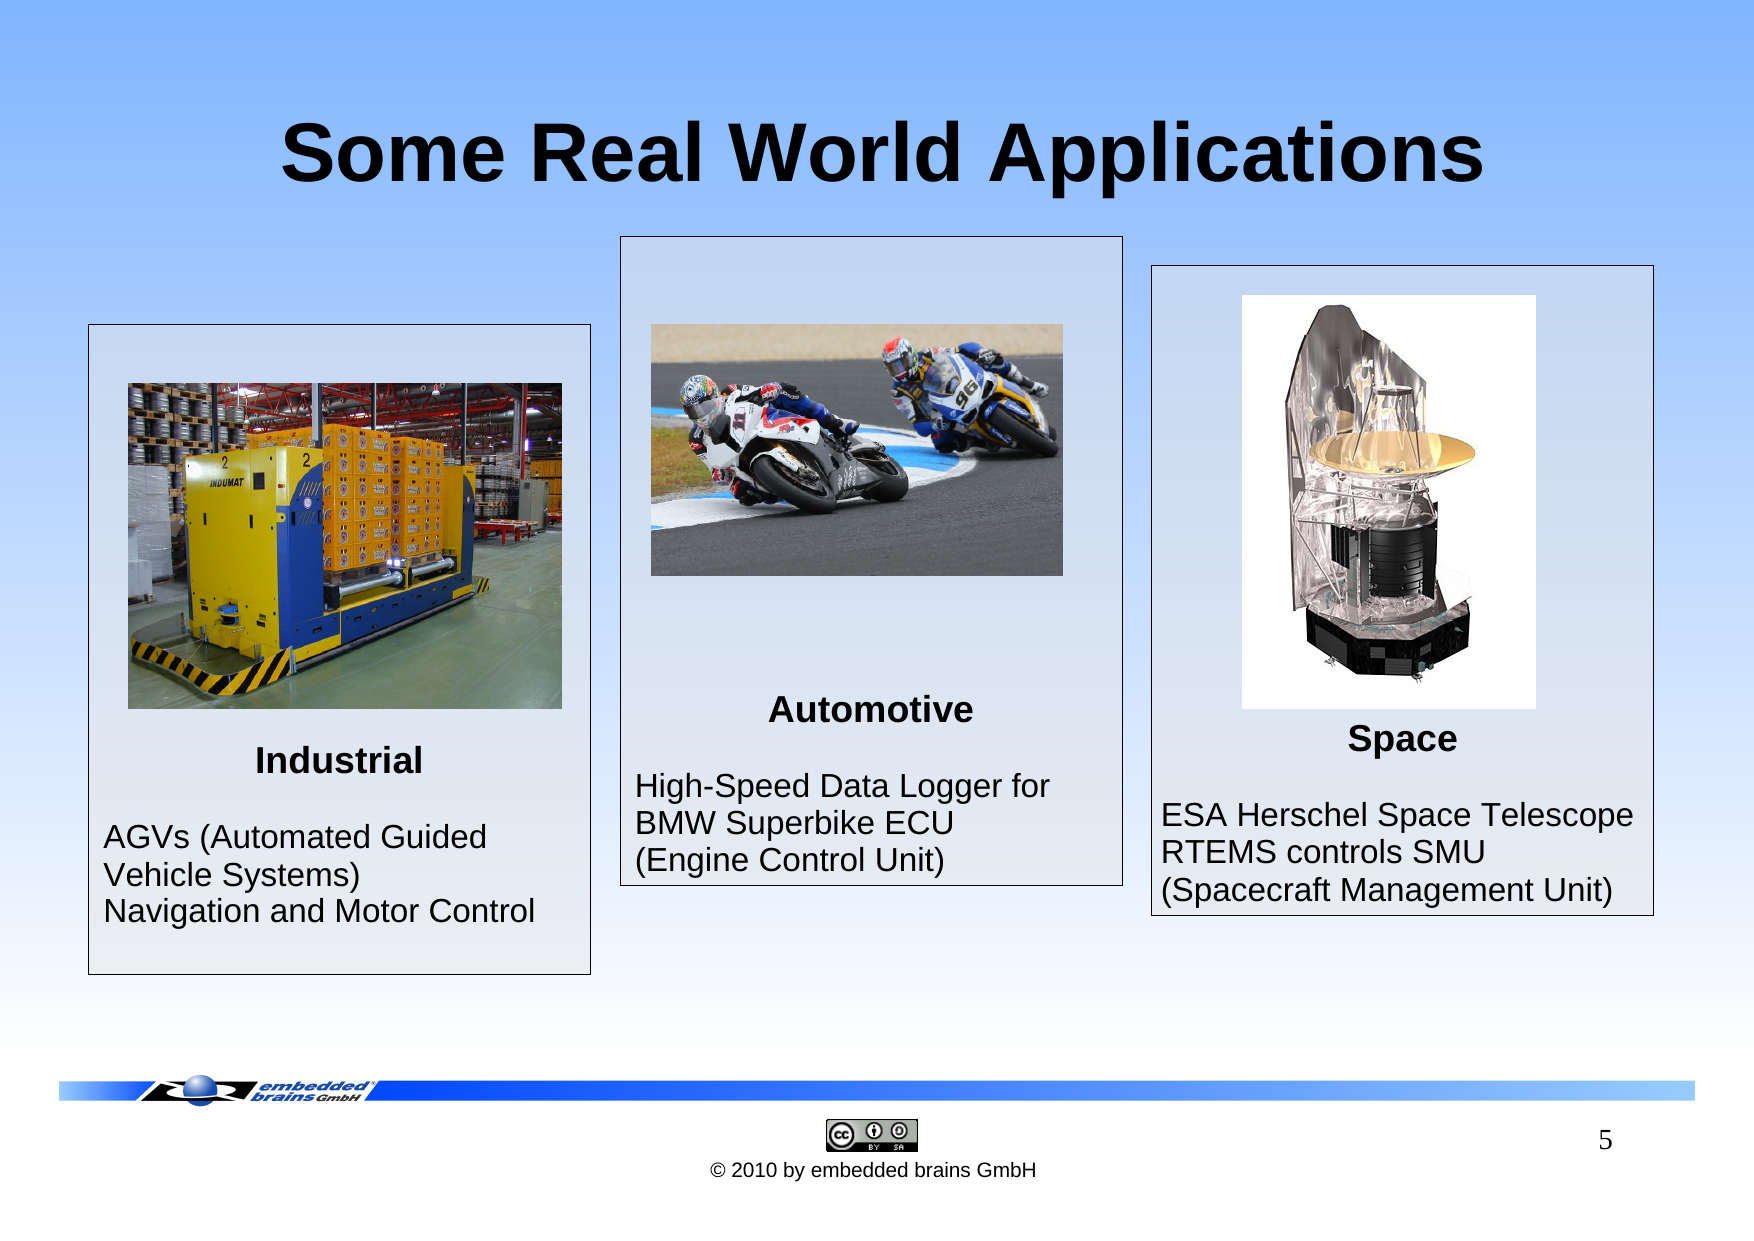

# Some Real World Applications
Automotive
High-Speed Data Logger for
BMW Superbike ECU
(Engine Control Unit)
Space
ESA Herschel Space Telescope
RTEMS controls SMU
(Spacecraft Management Unit)
Industrial
AGVs (Automated Guided
Vehicle Systems)
Navigation and Motor Control
5